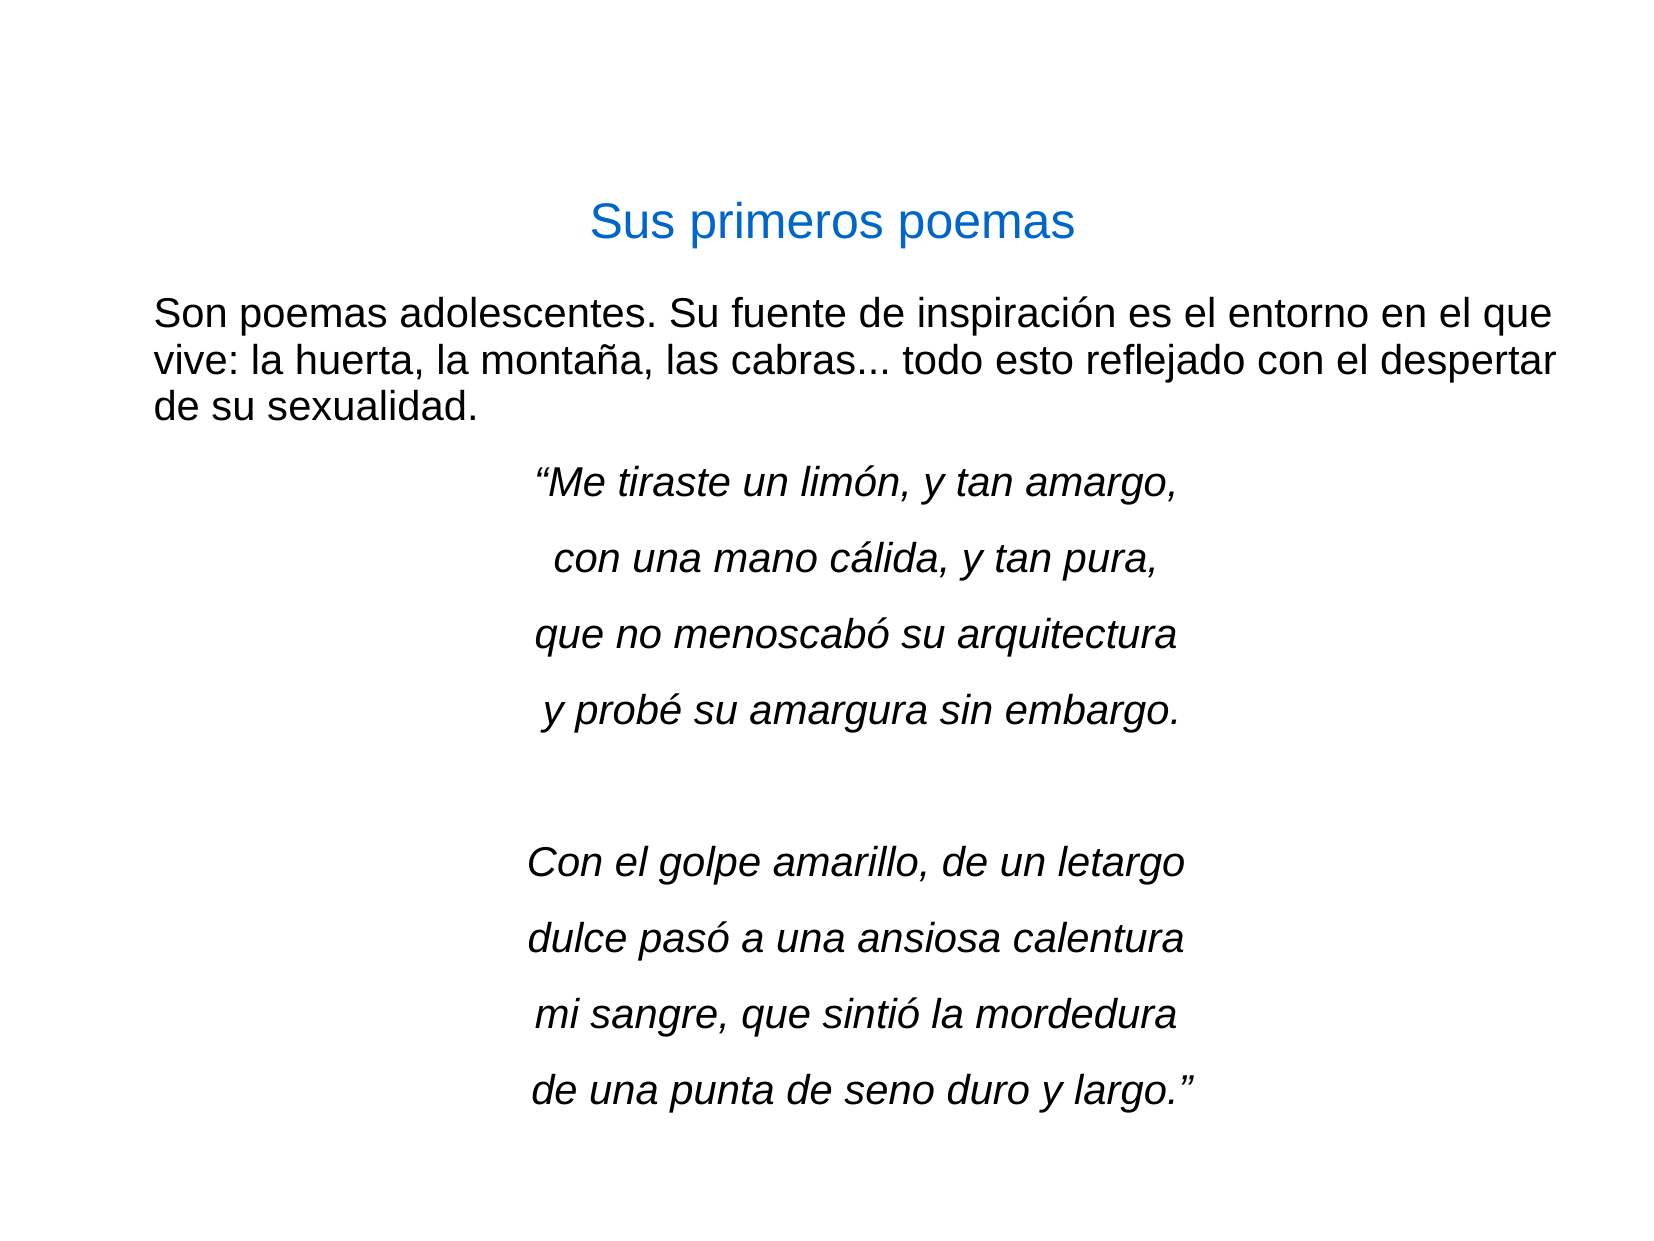

# Sus primeros poemas
Son poemas adolescentes. Su fuente de inspiración es el entorno en el que vive: la huerta, la montaña, las cabras... todo esto reflejado con el despertar de su sexualidad.
“Me tiraste un limón, y tan amargo,
con una mano cálida, y tan pura,
que no menoscabó su arquitectura
y probé su amargura sin embargo.
Con el golpe amarillo, de un letargo
dulce pasó a una ansiosa calentura
mi sangre, que sintió la mordedura
de una punta de seno duro y largo.”